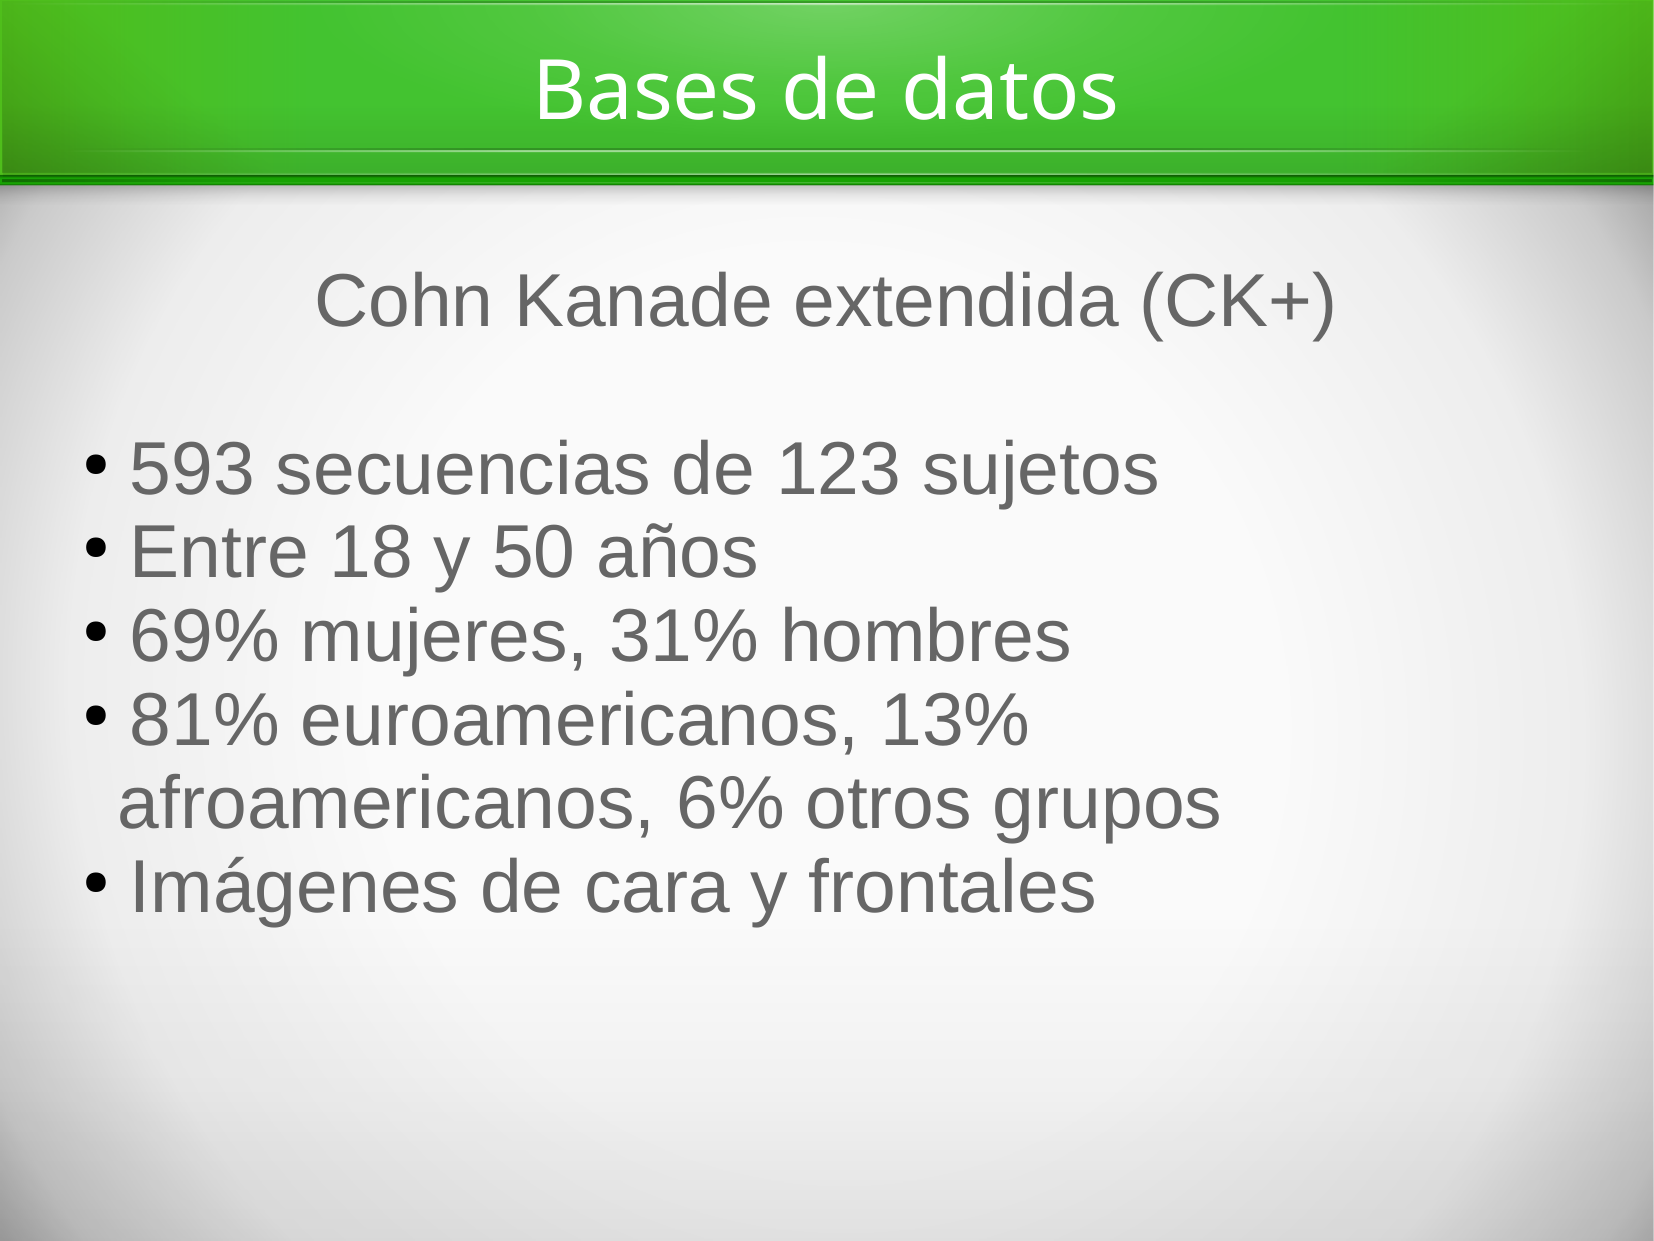

# Bases de datos
Cohn Kanade extendida (CK+)
 593 secuencias de 123 sujetos
 Entre 18 y 50 años
 69% mujeres, 31% hombres
 81% euroamericanos, 13% afroamericanos, 6% otros grupos
 Imágenes de cara y frontales